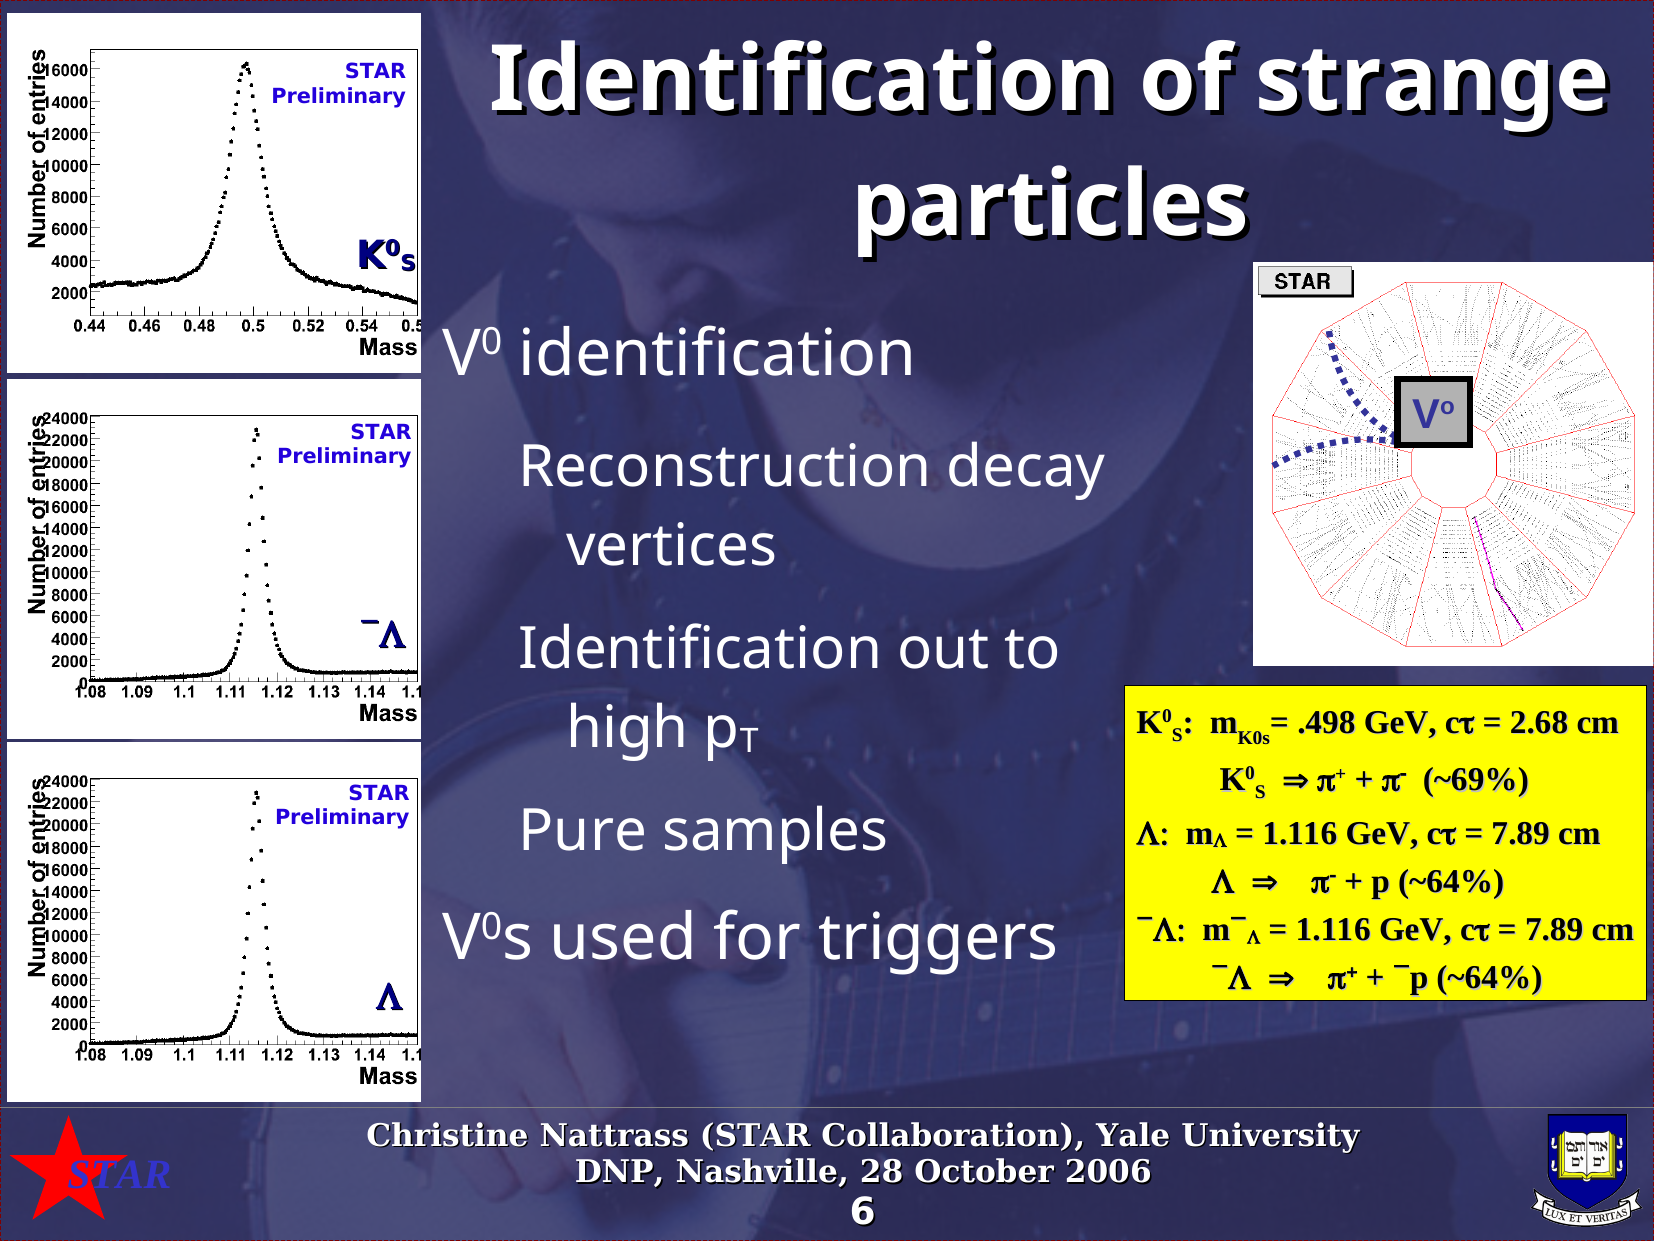

# Identification of strange particles
STAR
 Preliminary
K0S
STAR
 Preliminary

STAR
 Preliminary

Vo
V0 identification
Reconstruction decay vertices
Identification out to high pT
Pure samples
V0s used for triggers
K0S: mK0s= .498 GeV, c = 2.68 cm
	 K0S  + + - (~69%)
: m = 1.116 GeV, c = 7.89 cm
	  - + p (~64%)
: m = 1.116 GeV, c = 7.89 cm
	  + + p (~64%)
6